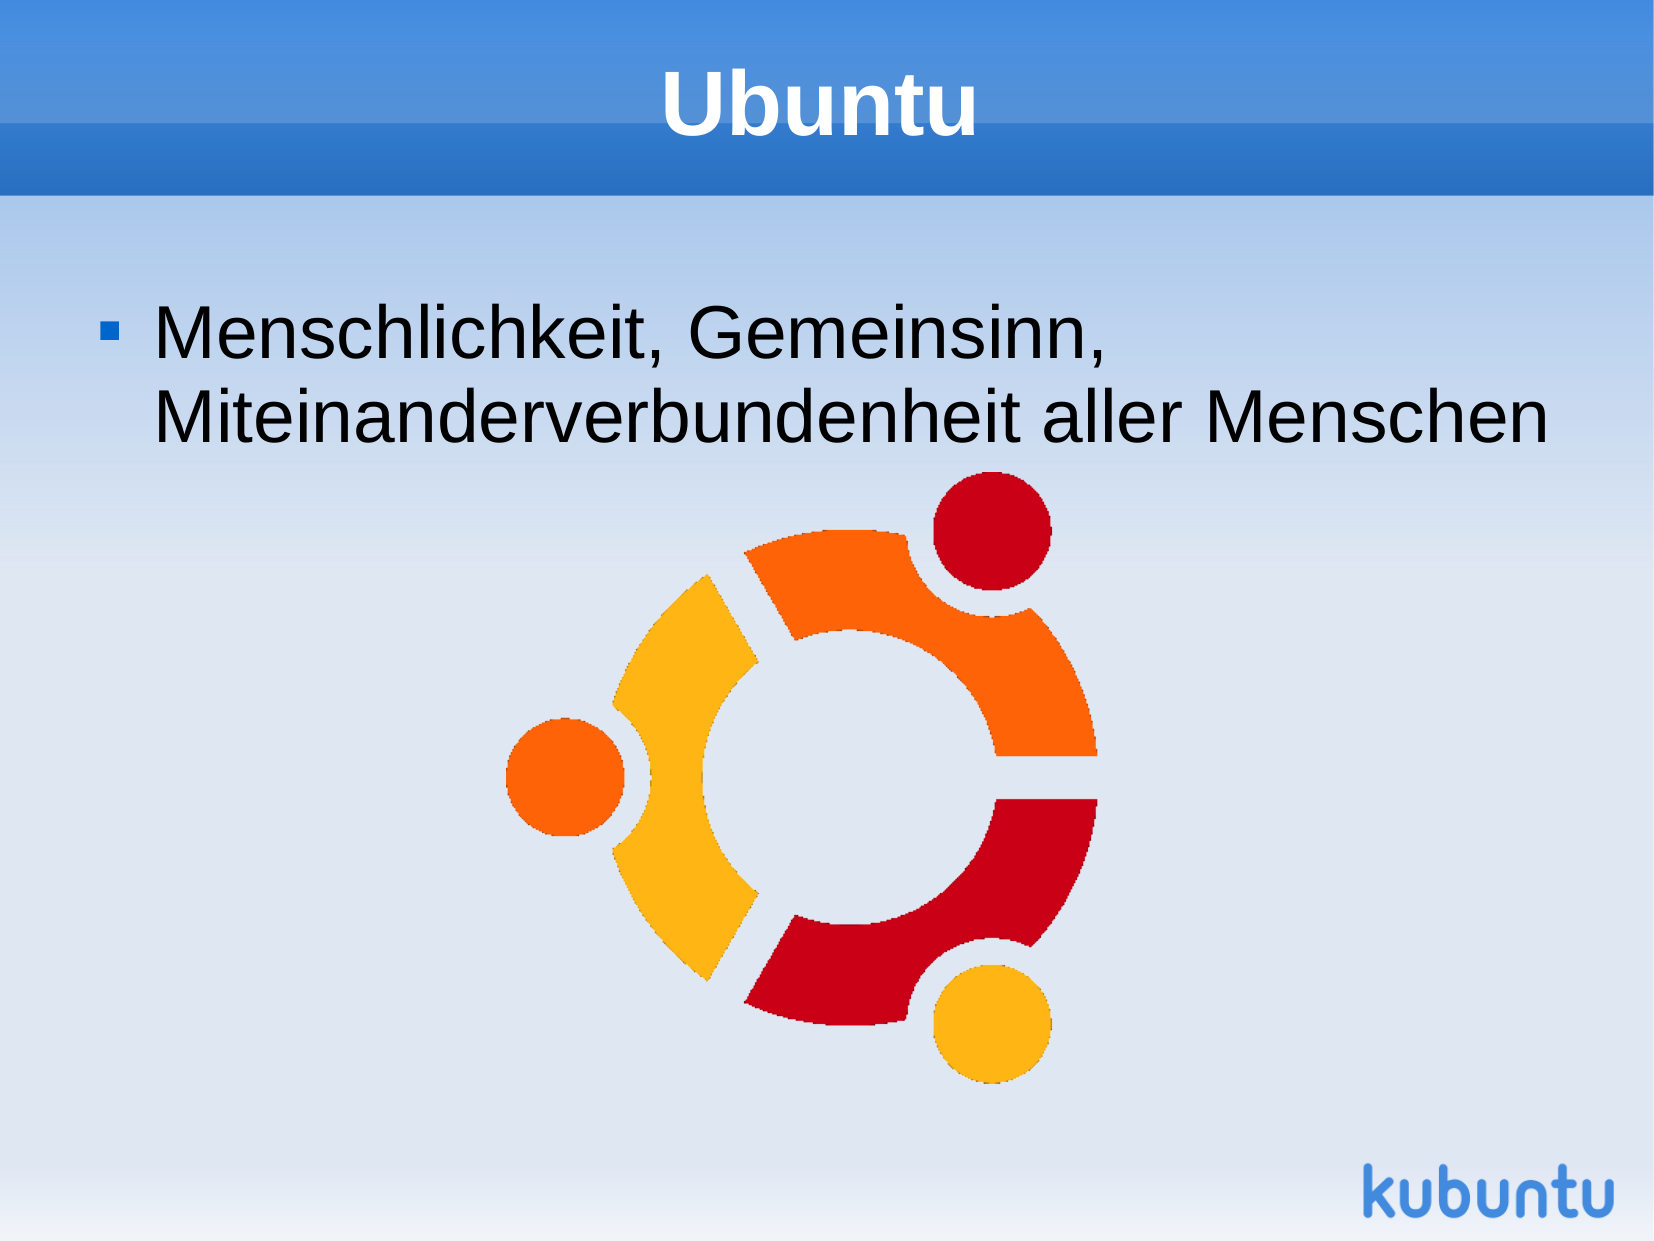

# Ubuntu
Menschlichkeit, Gemeinsinn, Miteinanderverbundenheit aller Menschen